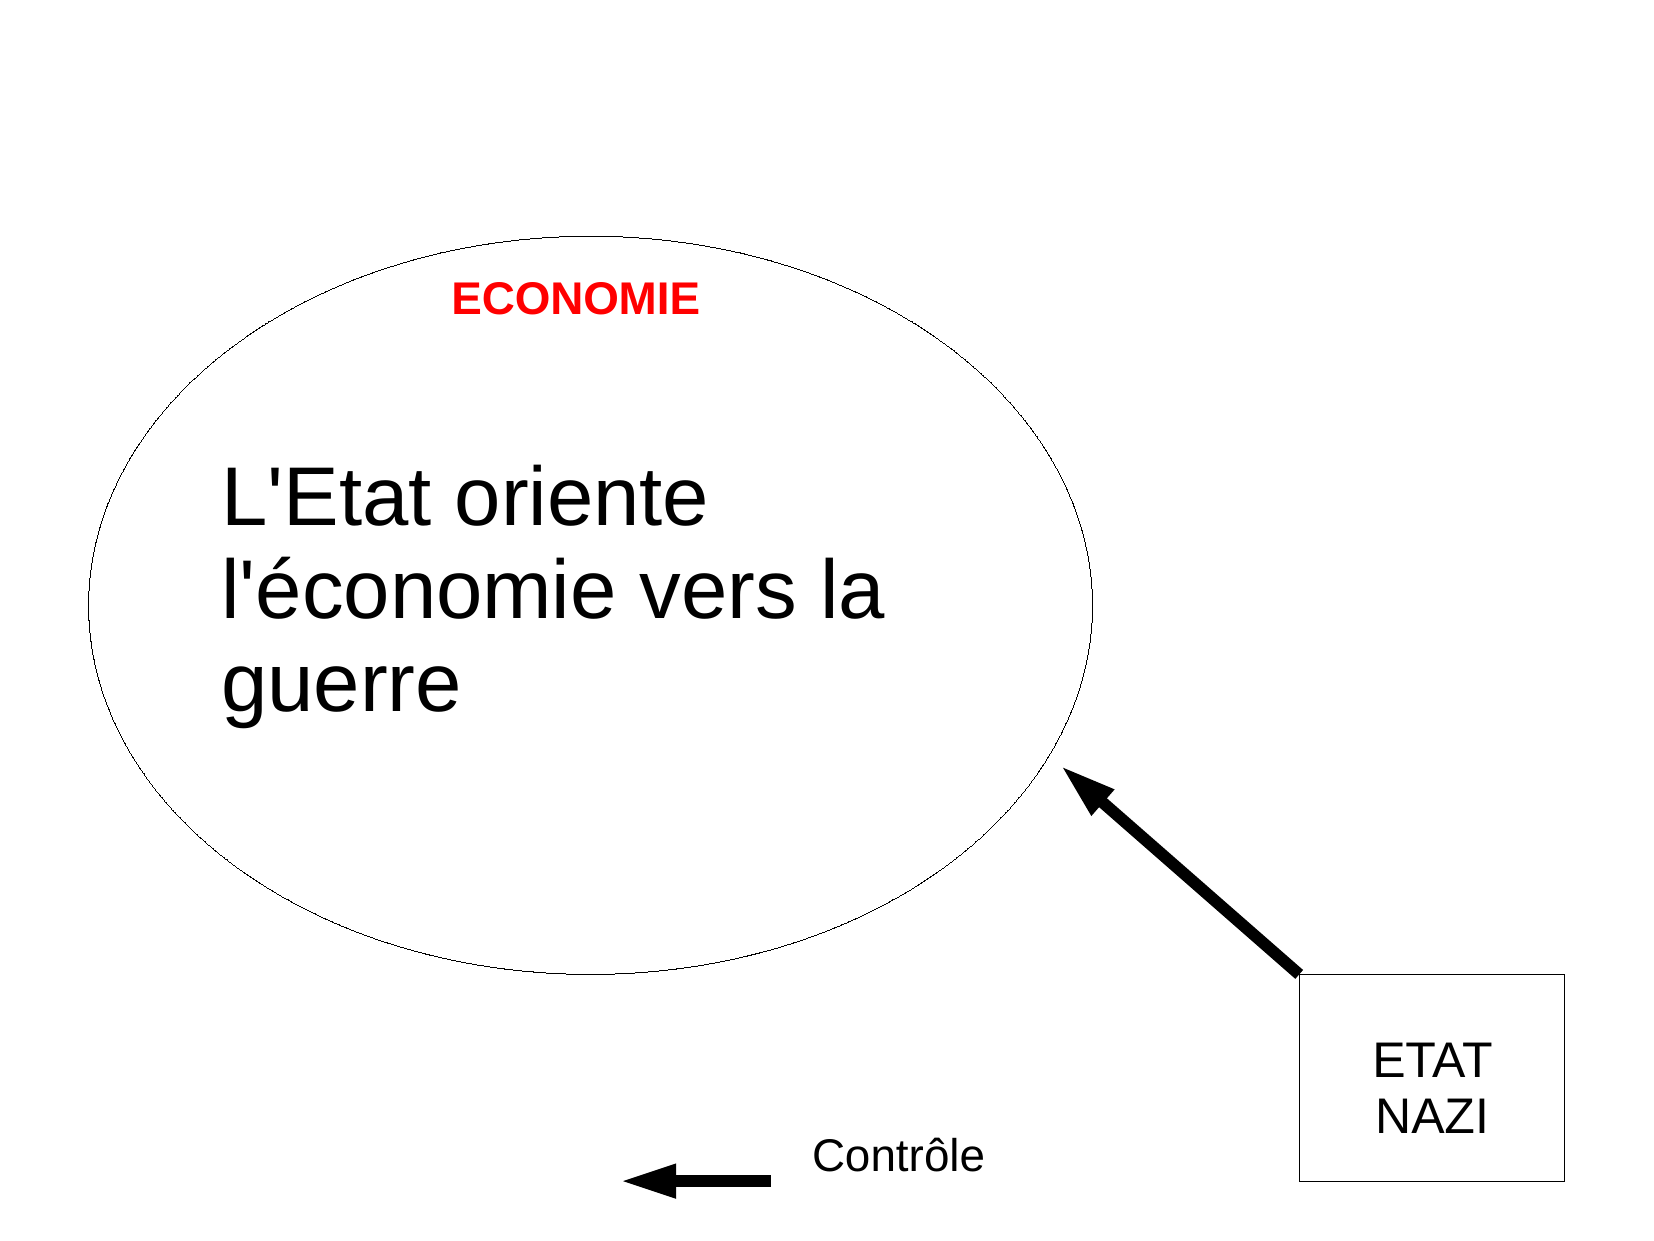

ECONOMIE
L'Etat oriente l'économie vers la guerre
ETAT NAZI
Contrôle